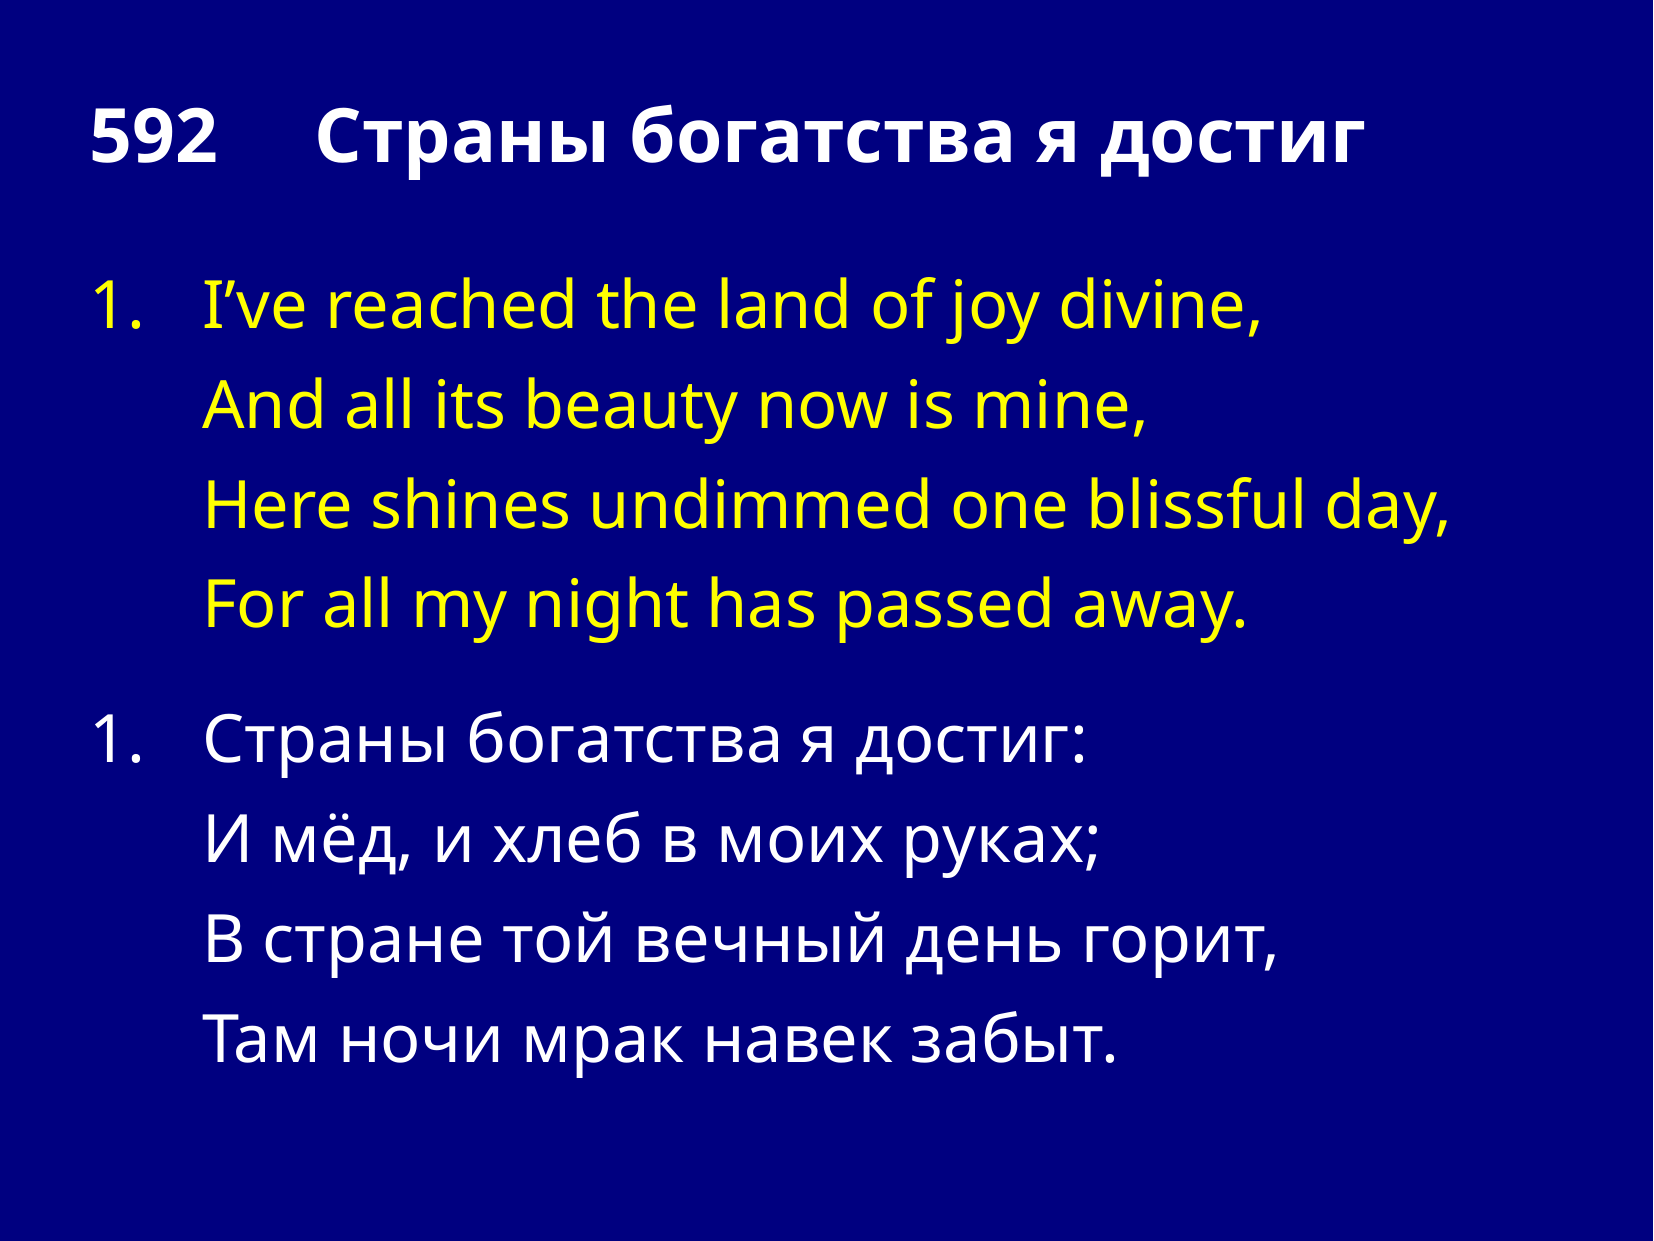

592	Страны богатства я достиг
1.	I’ve reached the land of joy divine,
	And all its beauty now is mine,
	Here shines undimmed one blissful day,
	For all my night has passed away.
1.	Страны богатства я достиг:
	И мёд, и хлеб в моих руках;
	В стране той вечный день горит,
	Там ночи мрак навек забыт.